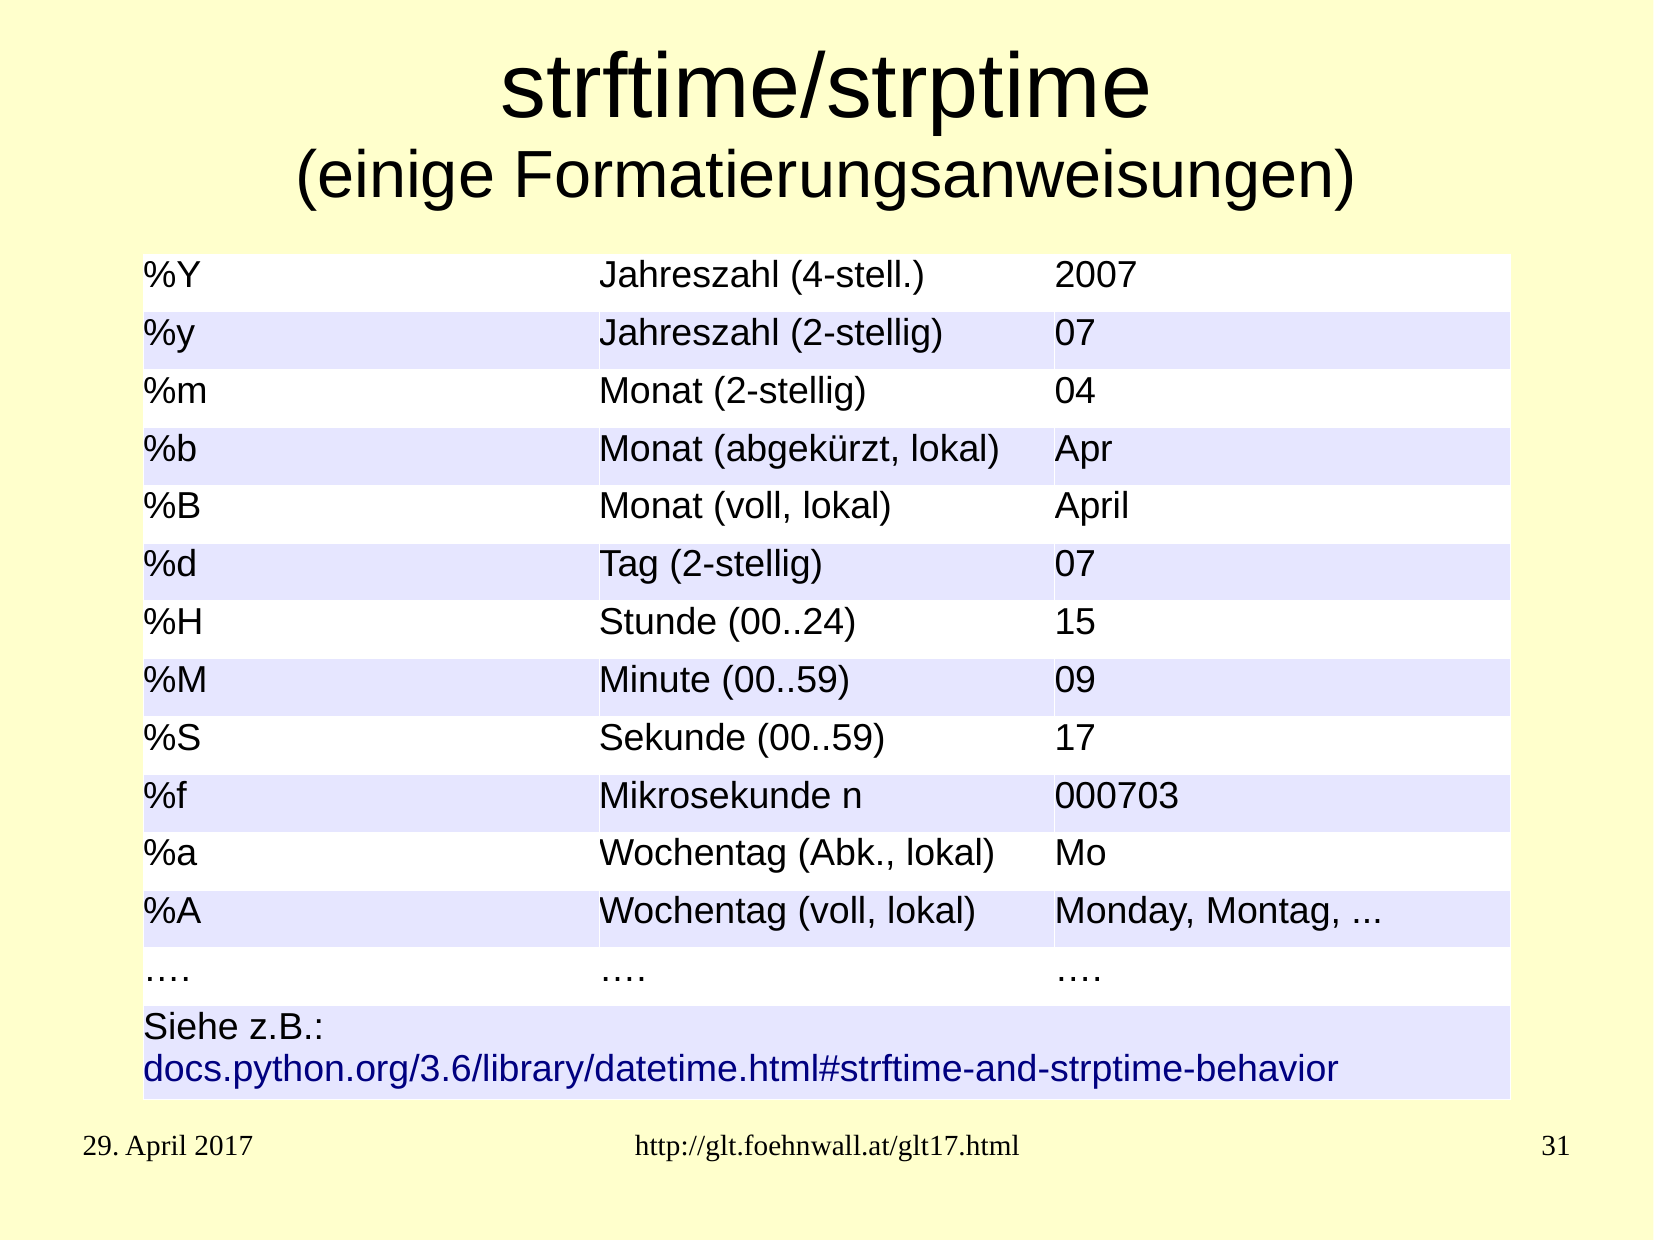

# strftime/strptime (einige Formatierungsanweisungen)
| %Y | Jahreszahl (4-stell.) | 2007 |
| --- | --- | --- |
| %y | Jahreszahl (2-stellig) | 07 |
| %m | Monat (2-stellig) | 04 |
| %b | Monat (abgekürzt, lokal) | Apr |
| %B | Monat (voll, lokal) | April |
| %d | Tag (2-stellig) | 07 |
| %H | Stunde (00..24) | 15 |
| %M | Minute (00..59) | 09 |
| %S | Sekunde (00..59) | 17 |
| %f | Mikrosekunde n | 000703 |
| %a | Wochentag (Abk., lokal) | Mo |
| %A | Wochentag (voll, lokal) | Monday, Montag, ... |
| …. | …. | …. |
| Siehe z.B.: docs.python.org/3.6/library/datetime.html#strftime-and-strptime-behavior | | |
29. April 2017
http://glt.foehnwall.at/glt17.html
31